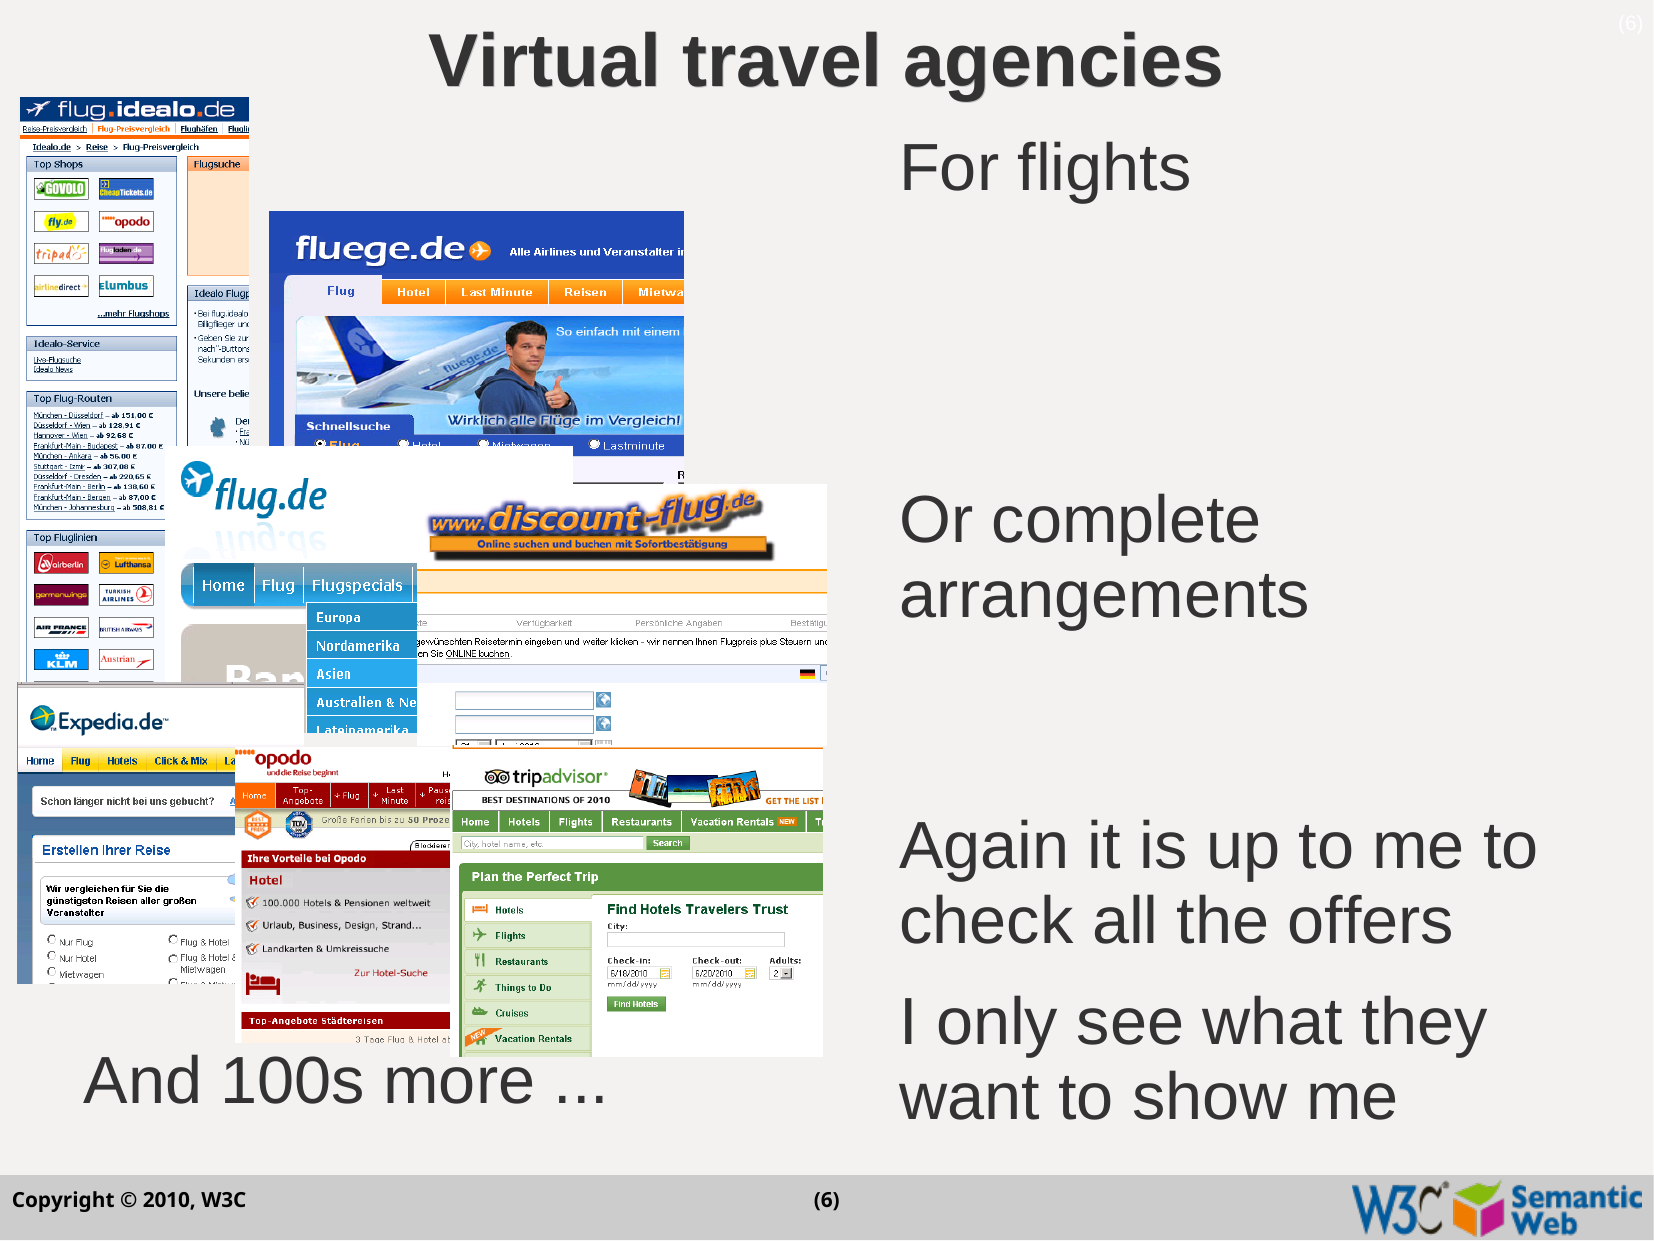

# Virtual travel agencies
For flights
Or complete arrangements
Again it is up to me to check all the offers
I only see what they want to show me
And 100s more ...